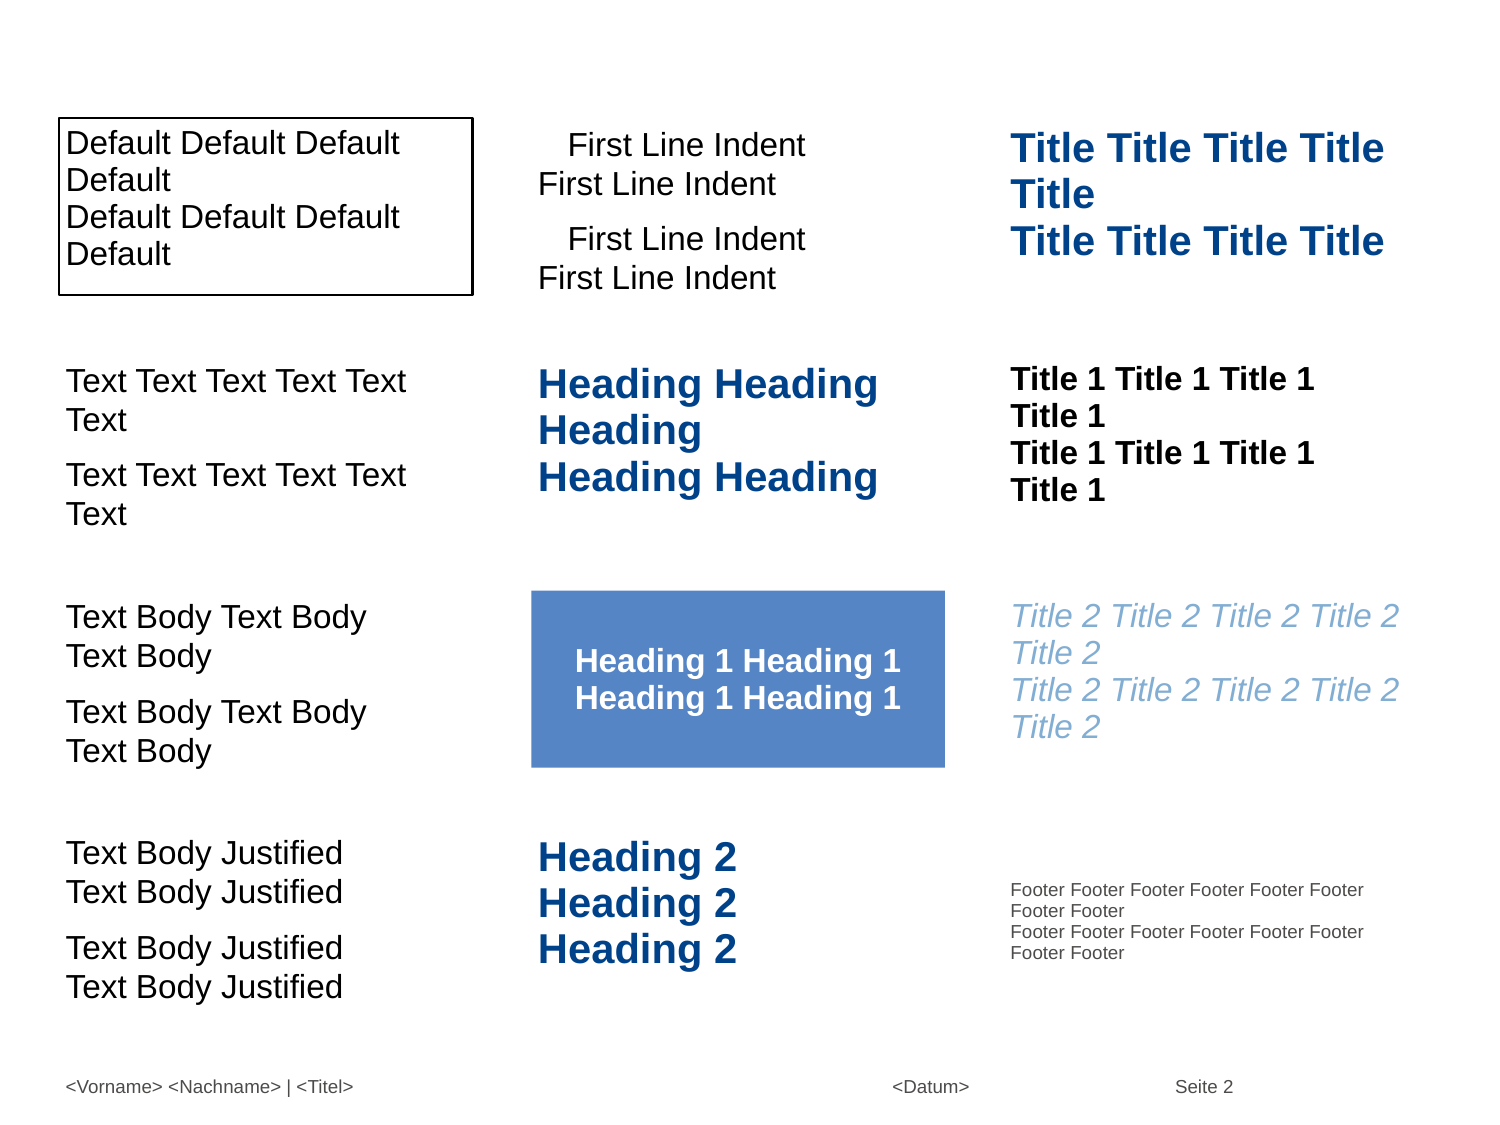

Default Default Default Default
Default Default Default Default
First Line Indent First Line Indent
First Line Indent First Line Indent
Title Title Title Title Title
Title Title Title Title
Text Text Text Text Text Text
Text Text Text Text Text Text
Heading Heading Heading
Heading Heading
Title 1 Title 1 Title 1 Title 1
Title 1 Title 1 Title 1 Title 1
Text Body Text Body Text Body
Text Body Text Body Text Body
Heading 1 Heading 1
Heading 1 Heading 1
Title 2 Title 2 Title 2 Title 2 Title 2
Title 2 Title 2 Title 2 Title 2 Title 2
Text Body Justified Text Body Justified
Text Body Justified
Text Body Justified
Heading 2 Heading 2
Heading 2
Footer Footer Footer Footer Footer Footer Footer Footer
Footer Footer Footer Footer Footer Footer Footer Footer
<Vorname> <Nachname> | <Titel>
<Datum>
2